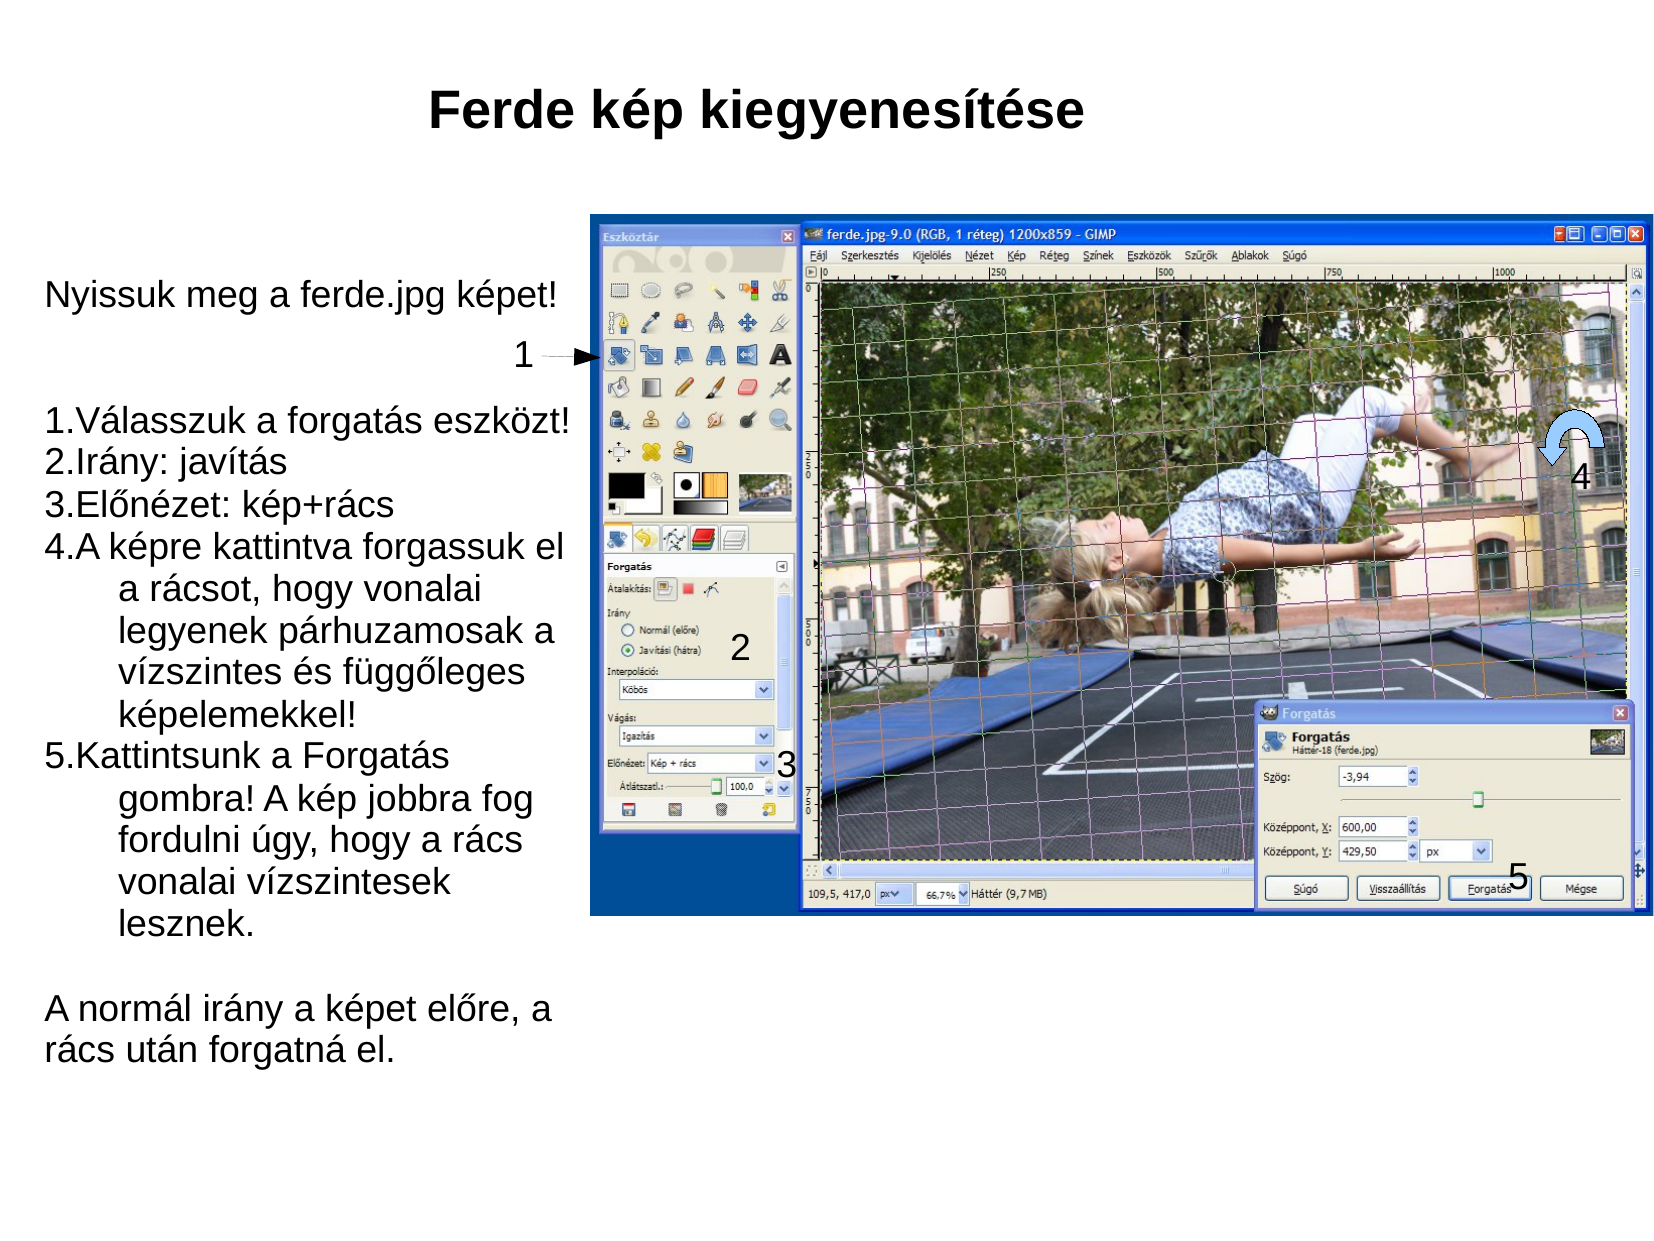

Ferde kép kiegyenesítése
Nyissuk meg a ferde.jpg képet!
Válasszuk a forgatás eszközt!
Irány: javítás
Előnézet: kép+rács
A képre kattintva forgassuk el
	a rácsot, hogy vonalai
	legyenek párhuzamosak a
	vízszintes és függőleges
	képelemekkel!
Kattintsunk a Forgatás
	gombra! A kép jobbra fog
	fordulni úgy, hogy a rács
	vonalai vízszintesek
	lesznek.
A normál irány a képet előre, a
rács után forgatná el.
1
4
2
3
5